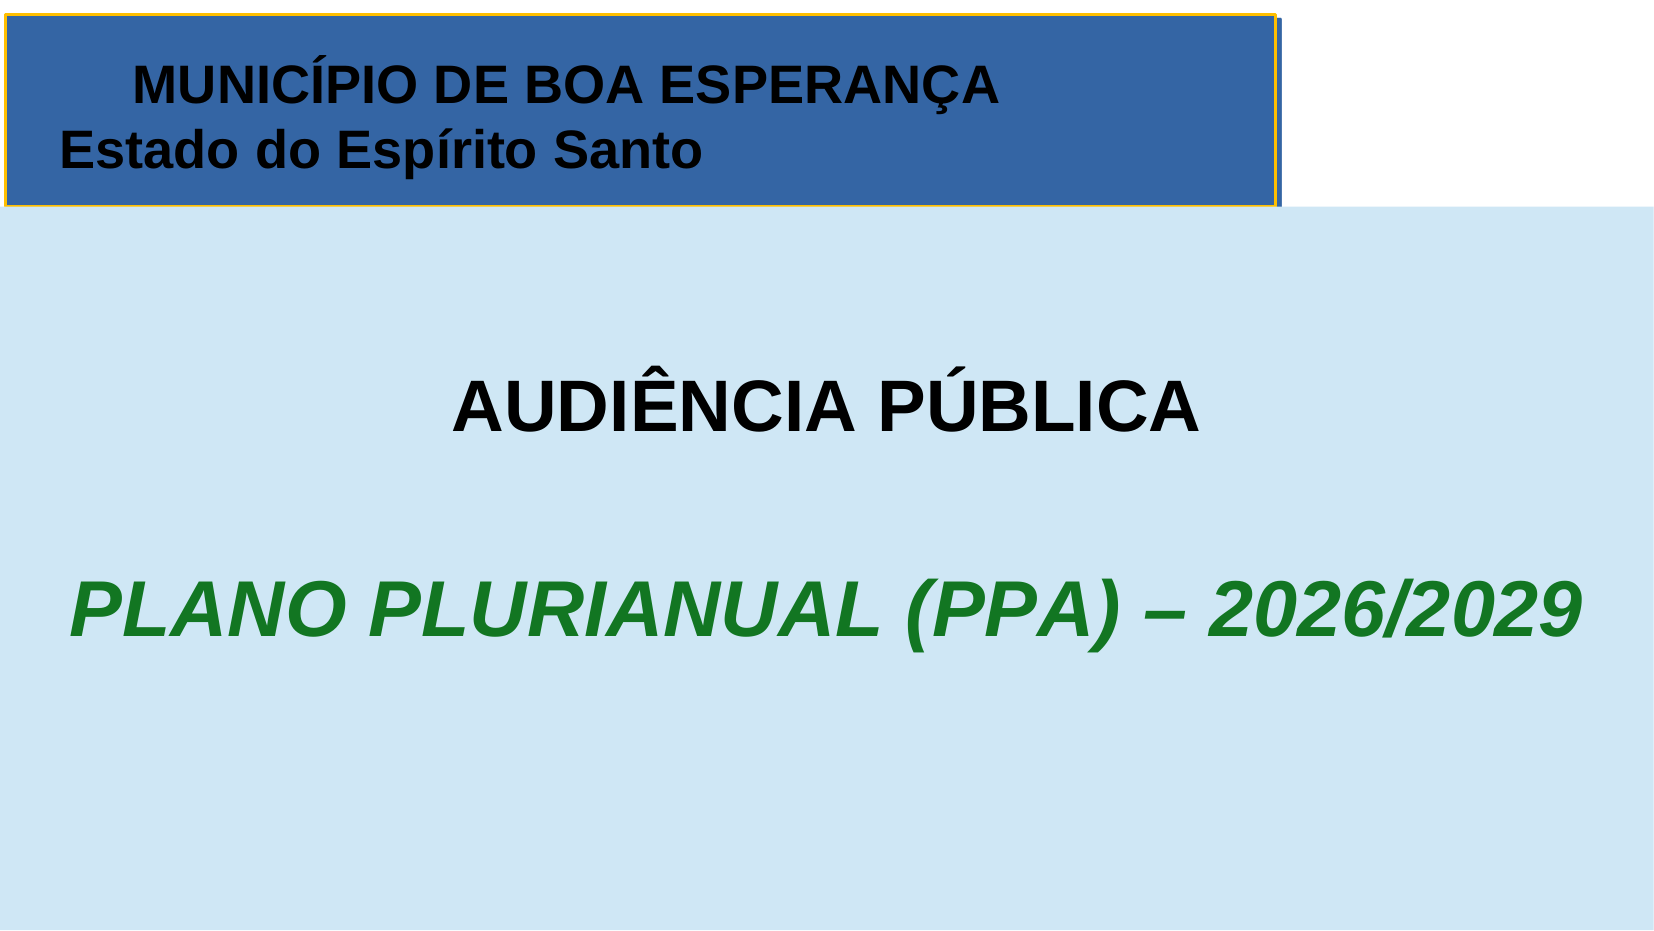

# MUNICÍPIO DE BOA ESPERANÇA		Estado do Espírito Santo
AUDIÊNCIA PÚBLICA
PLANO PLURIANUAL (PPA) – 2026/2029